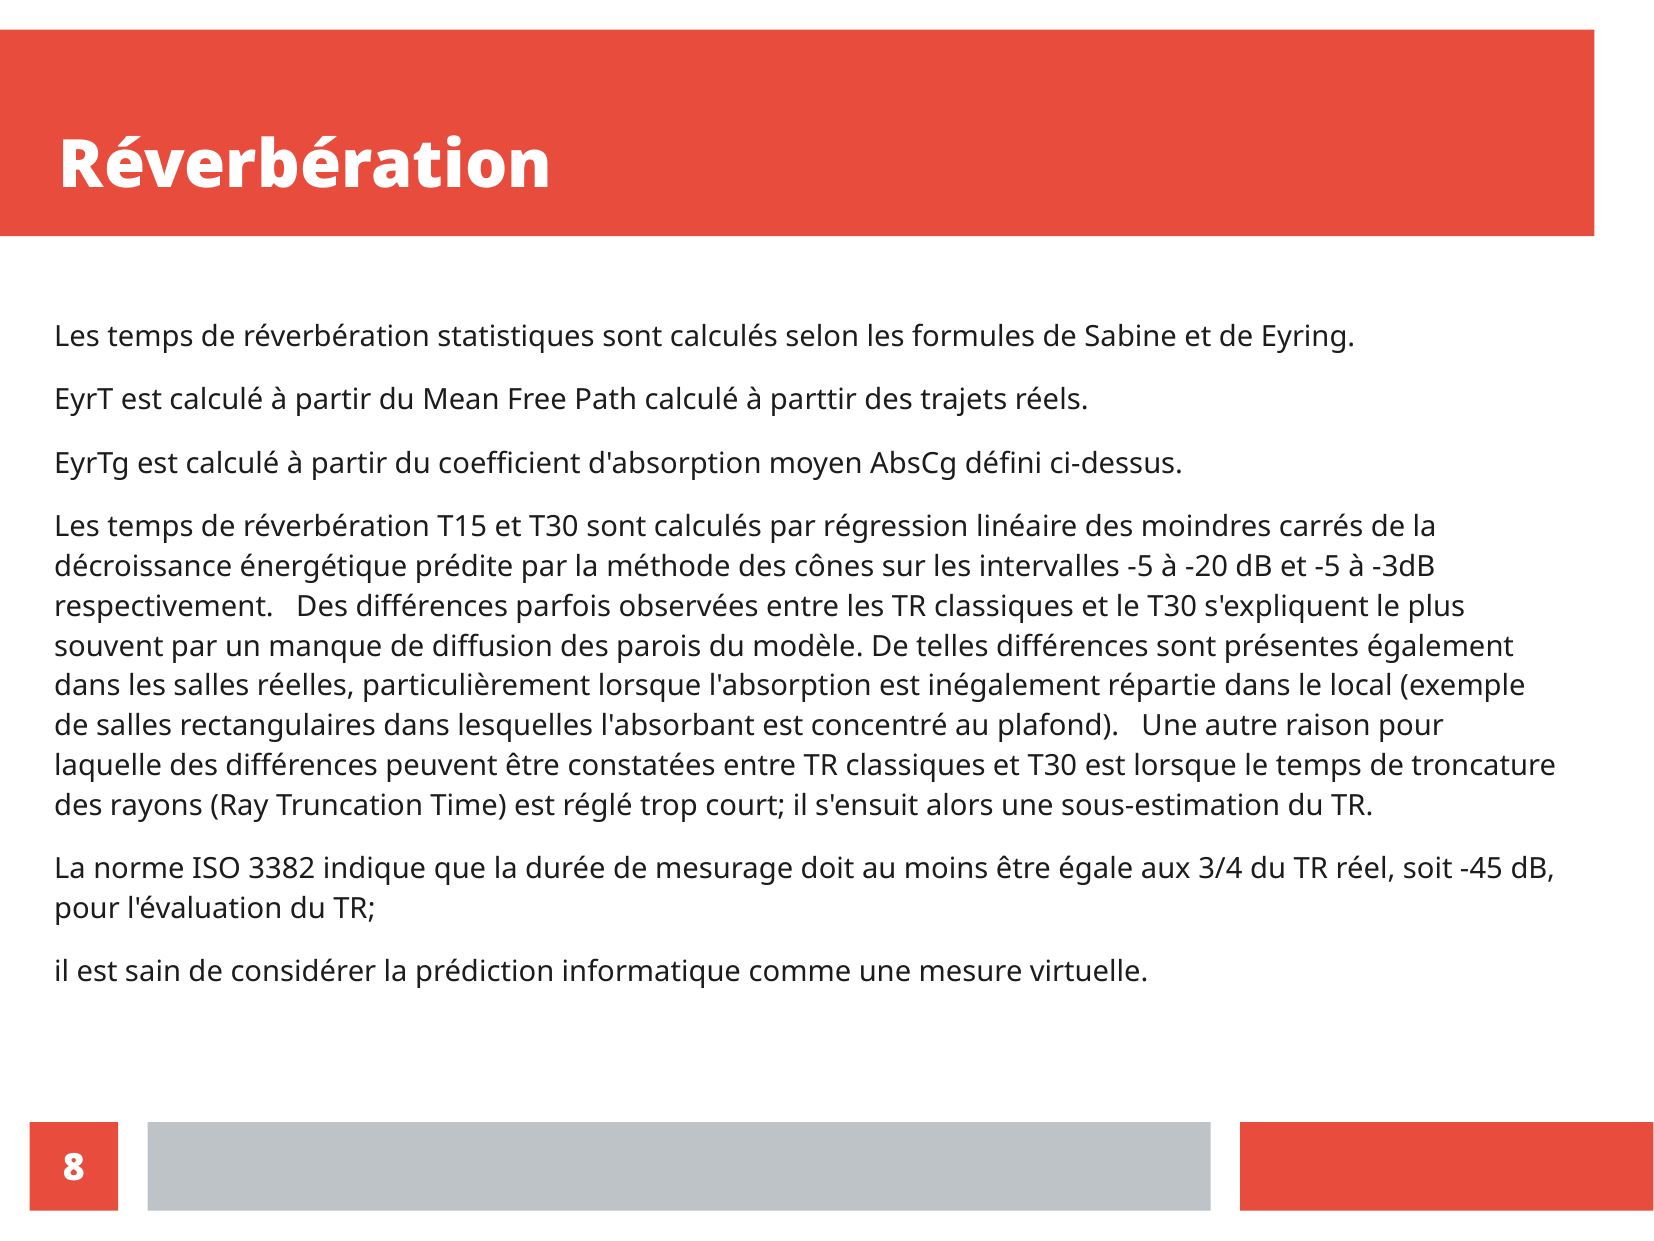

# Réverbération
Les temps de réverbération statistiques sont calculés selon les formules de Sabine et de Eyring.
EyrT est calculé à partir du Mean Free Path calculé à parttir des trajets réels.
EyrTg est calculé à partir du coefficient d'absorption moyen AbsCg défini ci-dessus.
Les temps de réverbération T15 et T30 sont calculés par régression linéaire des moindres carrés de la décroissance énergétique prédite par la méthode des cônes sur les intervalles -5 à -20 dB et -5 à -3dB respectivement.   Des différences parfois observées entre les TR classiques et le T30 s'expliquent le plus souvent par un manque de diffusion des parois du modèle. De telles différences sont présentes également dans les salles réelles, particulièrement lorsque l'absorption est inégalement répartie dans le local (exemple de salles rectangulaires dans lesquelles l'absorbant est concentré au plafond).   Une autre raison pour laquelle des différences peuvent être constatées entre TR classiques et T30 est lorsque le temps de troncature des rayons (Ray Truncation Time) est réglé trop court; il s'ensuit alors une sous-estimation du TR.
La norme ISO 3382 indique que la durée de mesurage doit au moins être égale aux 3/4 du TR réel, soit -45 dB, pour l'évaluation du TR;
il est sain de considérer la prédiction informatique comme une mesure virtuelle.
8